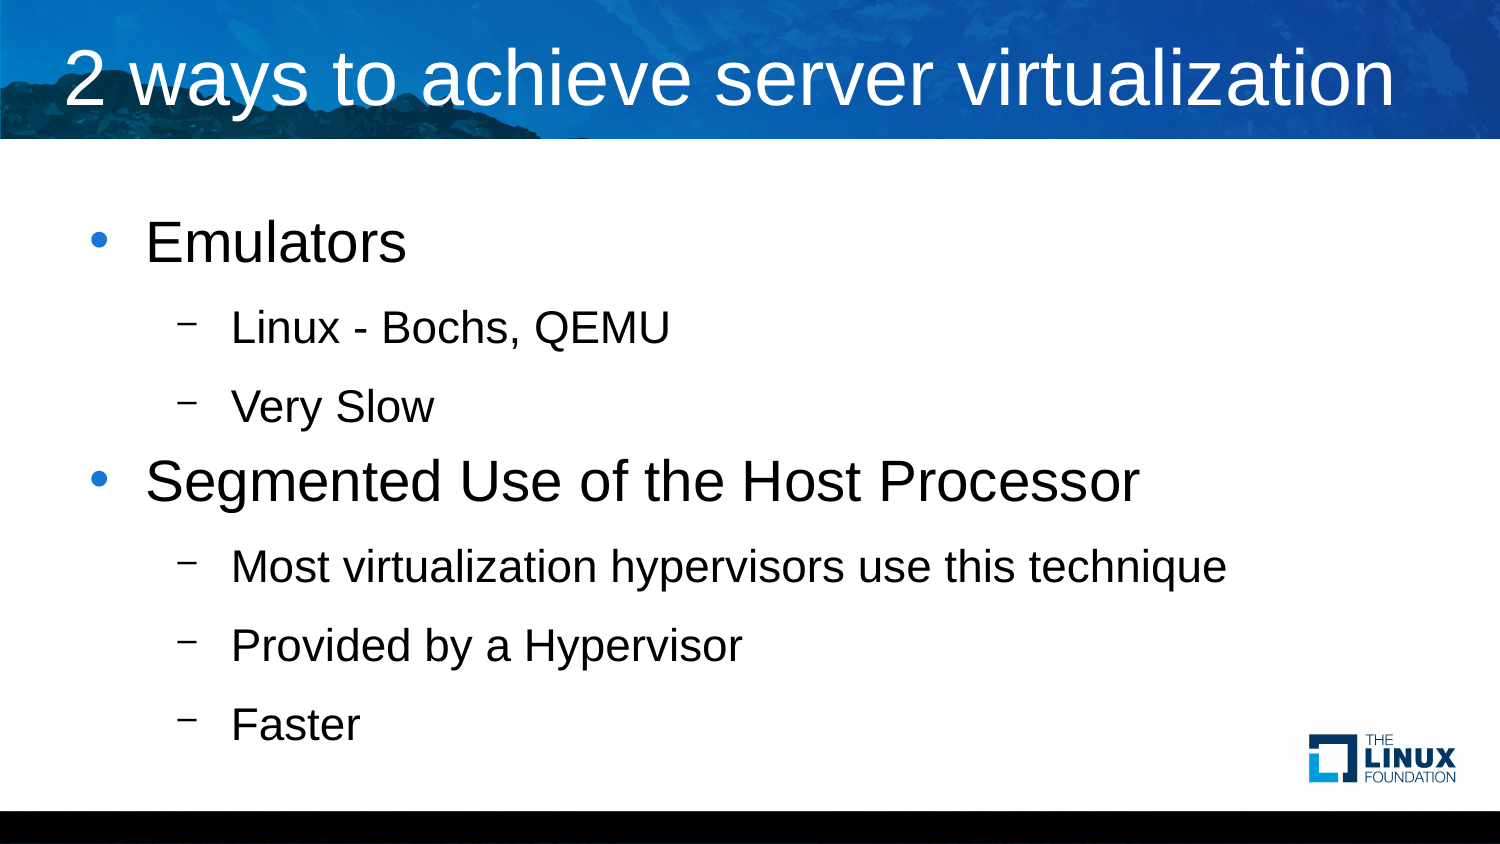

# 2 ways to achieve server virtualization
Emulators
Linux - Bochs, QEMU
Very Slow
Segmented Use of the Host Processor
Most virtualization hypervisors use this technique
Provided by a Hypervisor
Faster